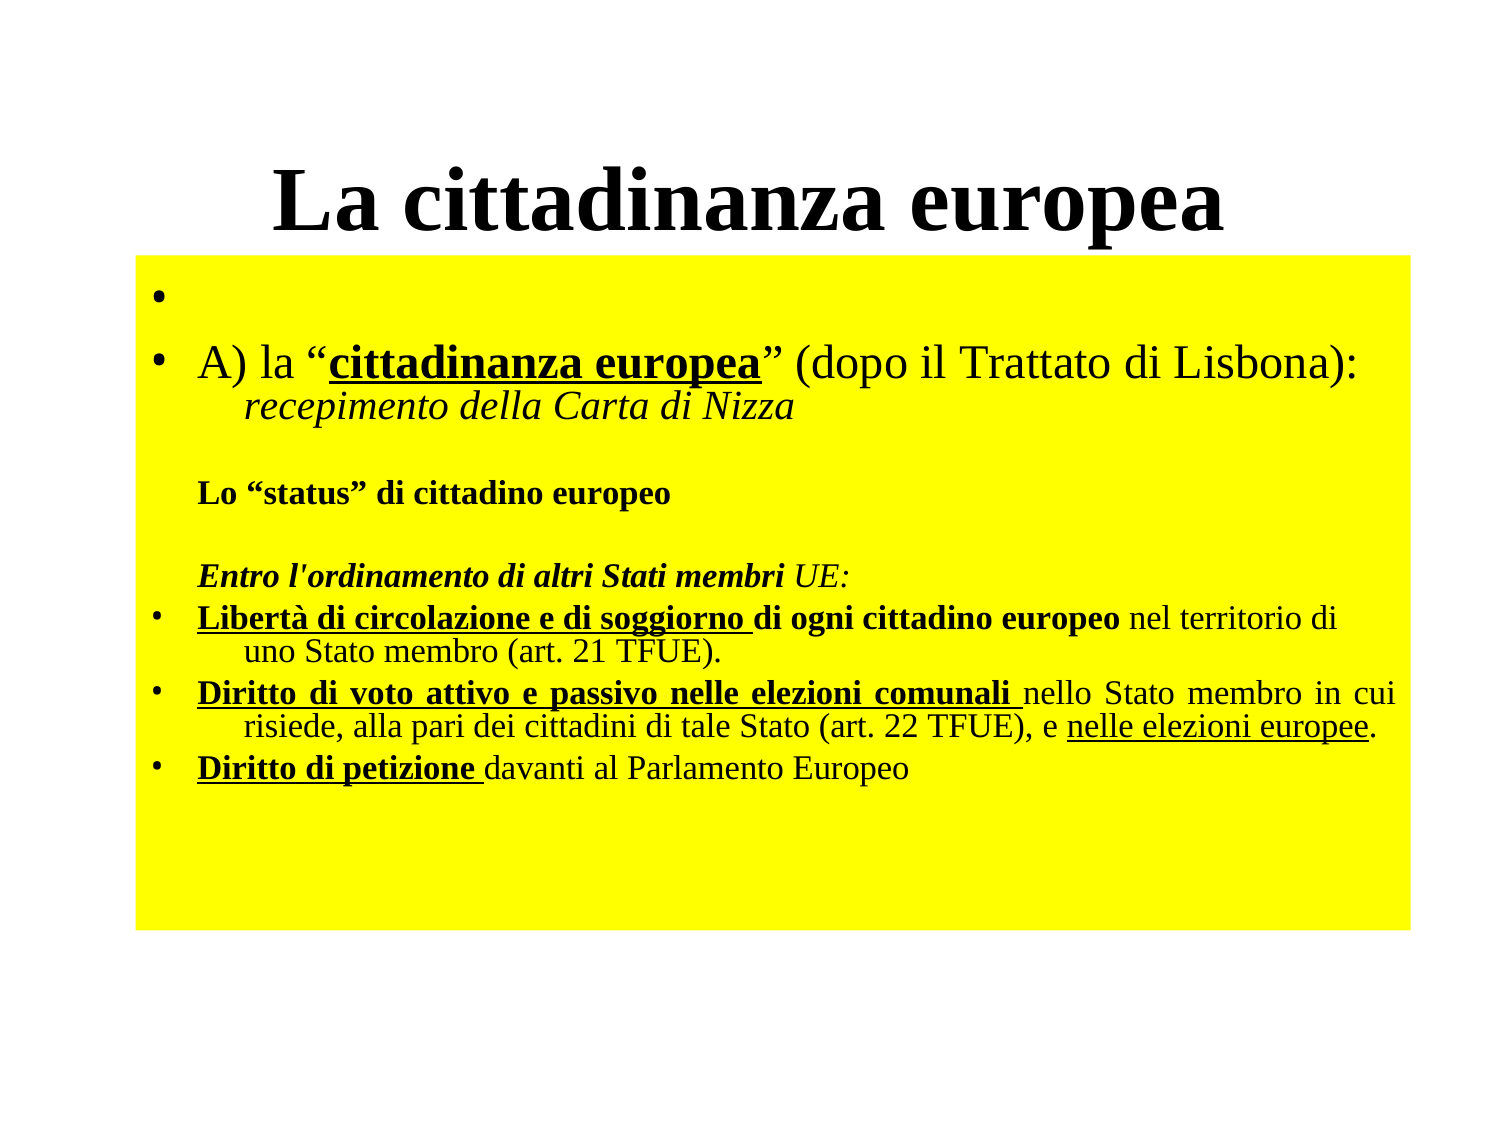

# La cittadinanza europea
A) la “cittadinanza europea” (dopo il Trattato di Lisbona): recepimento della Carta di Nizza
Lo “status” di cittadino europeo
Entro l'ordinamento di altri Stati membri UE:
Libertà di circolazione e di soggiorno di ogni cittadino europeo nel territorio di uno Stato membro (art. 21 TFUE).
Diritto di voto attivo e passivo nelle elezioni comunali nello Stato membro in cui risiede, alla pari dei cittadini di tale Stato (art. 22 TFUE), e nelle elezioni europee.
Diritto di petizione davanti al Parlamento Europeo